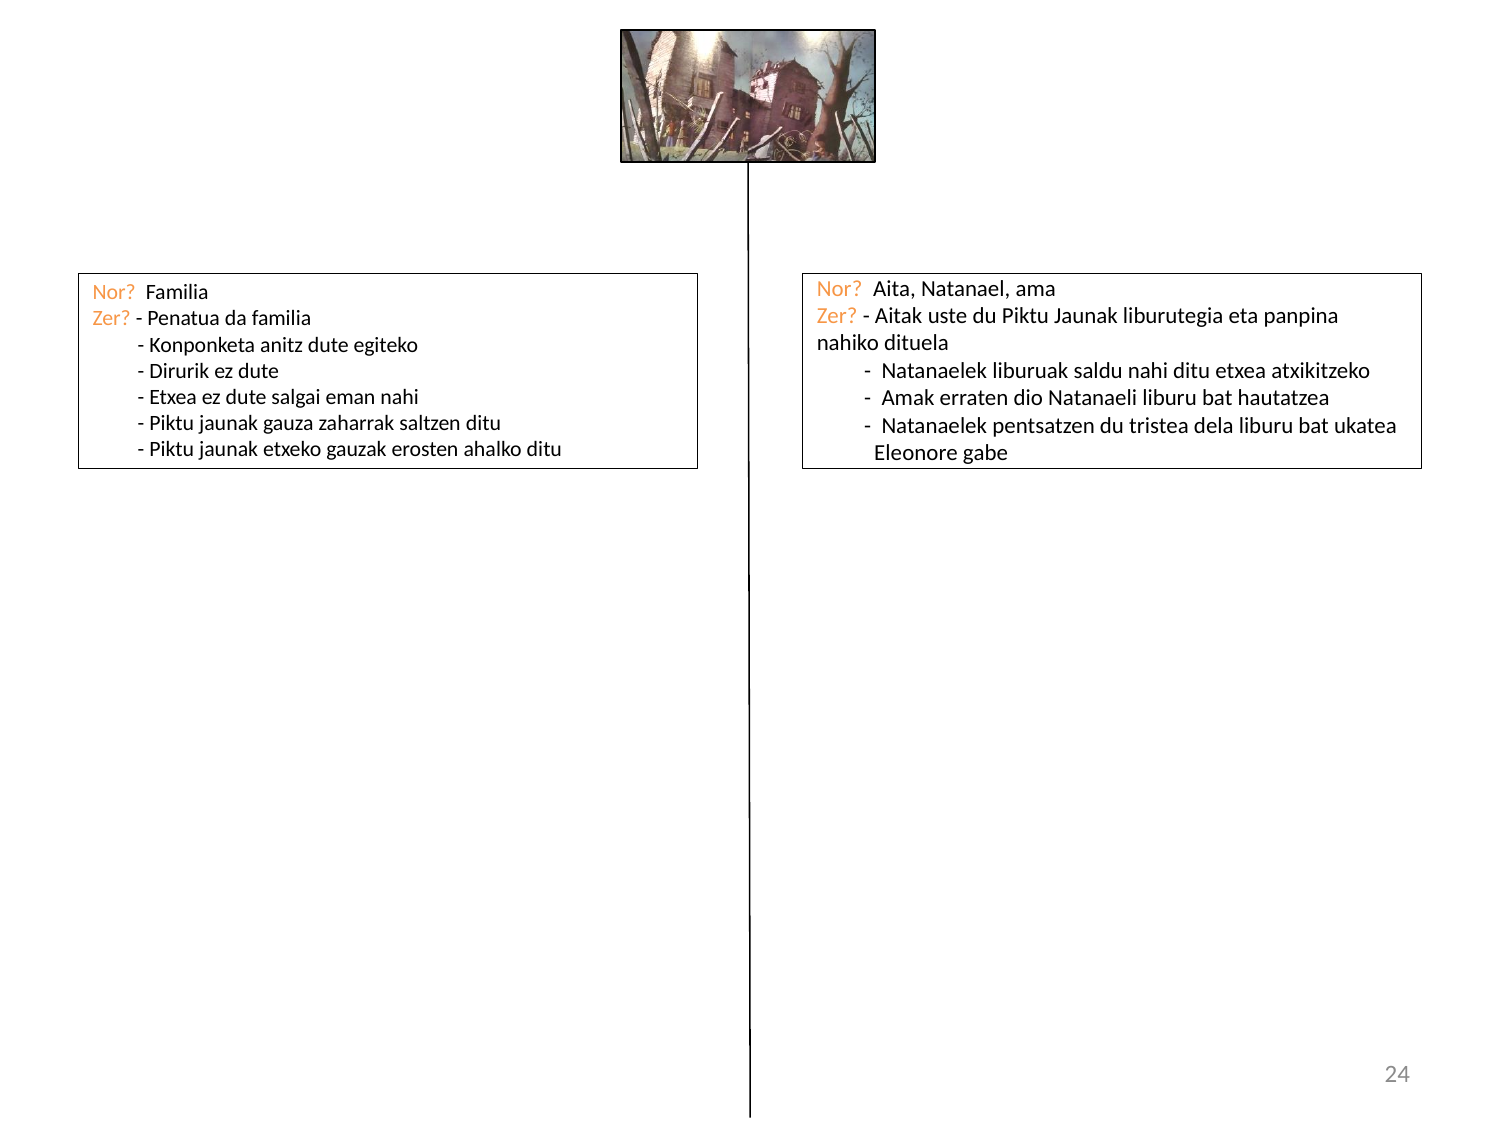

Nor? Aita, Natanael, ama
Zer? - Aitak uste du Piktu Jaunak liburutegia eta panpina nahiko dituela
 - Natanaelek liburuak saldu nahi ditu etxea atxikitzeko
 - Amak erraten dio Natanaeli liburu bat hautatzea
 - Natanaelek pentsatzen du tristea dela liburu bat ukatea Eleonore gabe
Nor? Familia
Zer? - Penatua da familia
 - Konponketa anitz dute egiteko
 - Dirurik ez dute
 - Etxea ez dute salgai eman nahi
 - Piktu jaunak gauza zaharrak saltzen ditu
 - Piktu jaunak etxeko gauzak erosten ahalko ditu